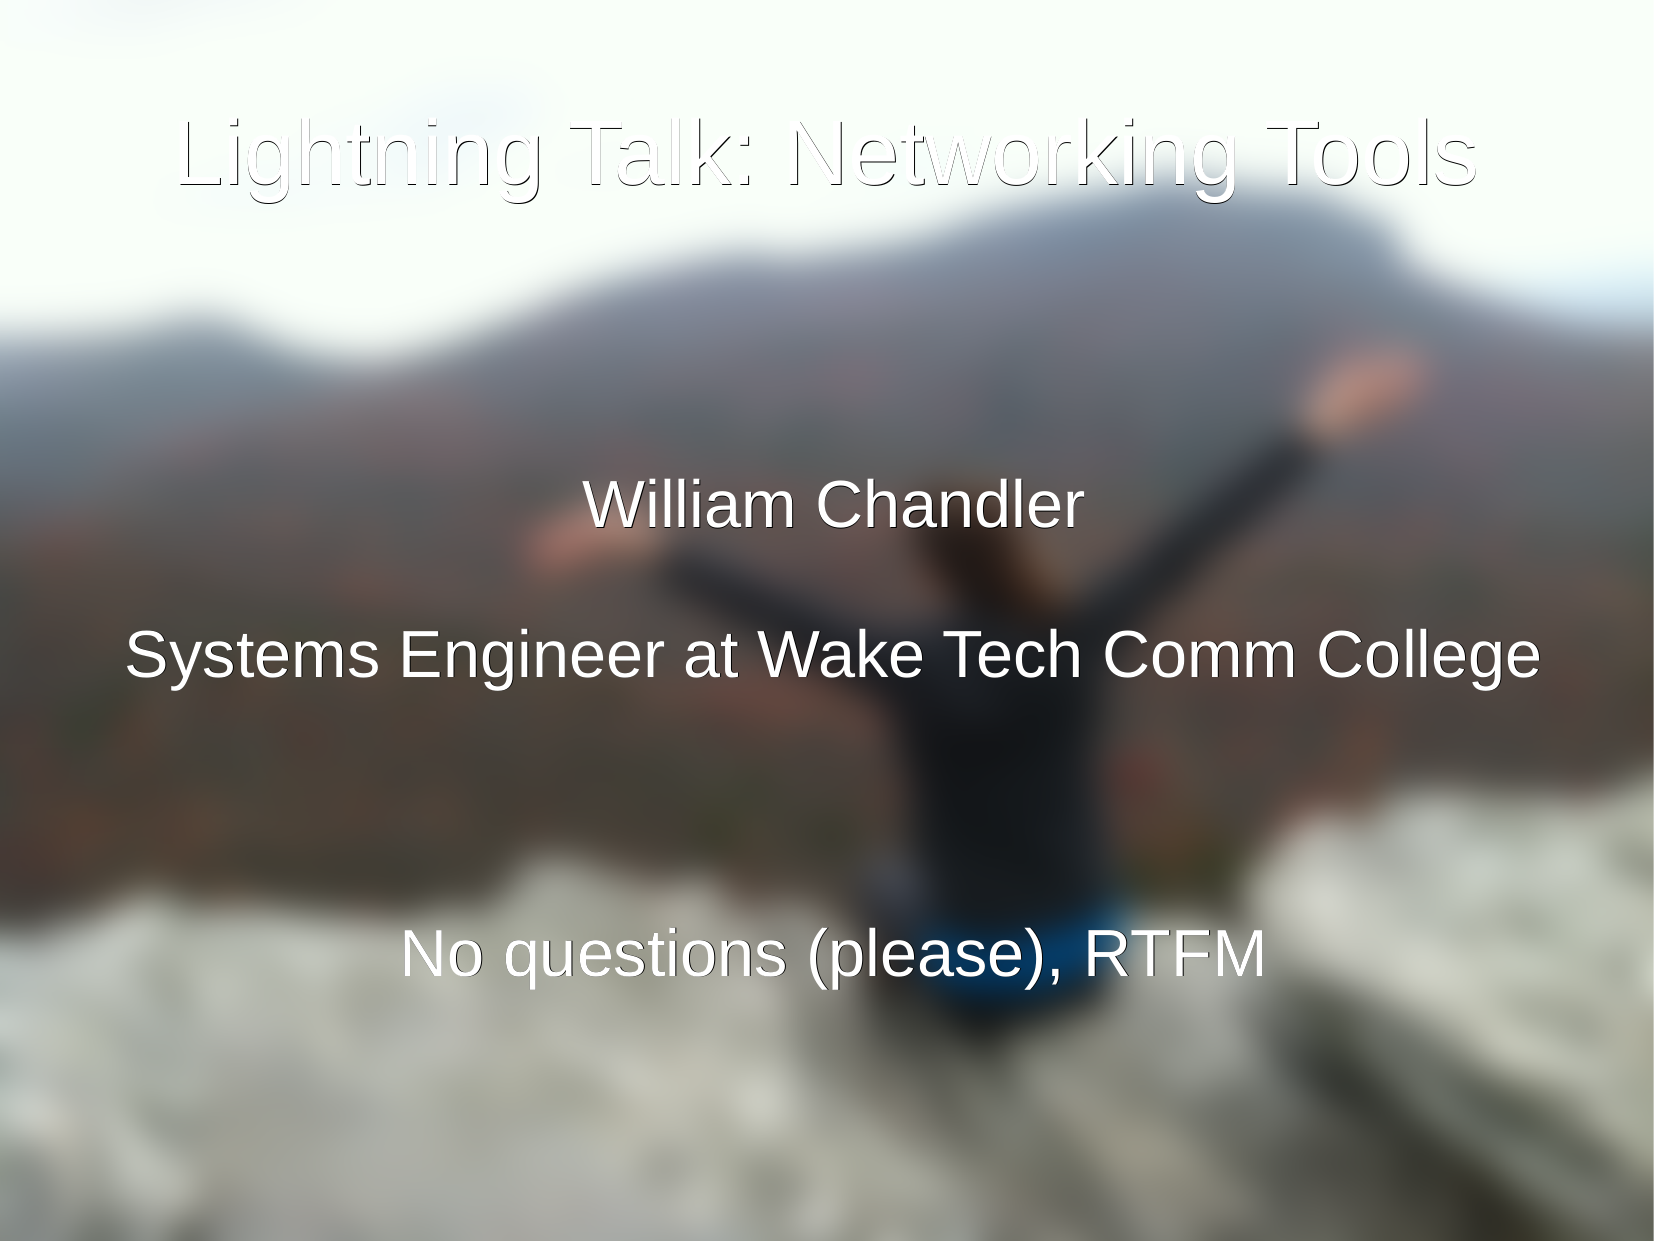

# Lightning Talk: Networking Tools
William Chandler
Systems Engineer at Wake Tech Comm College
No questions (please), RTFM